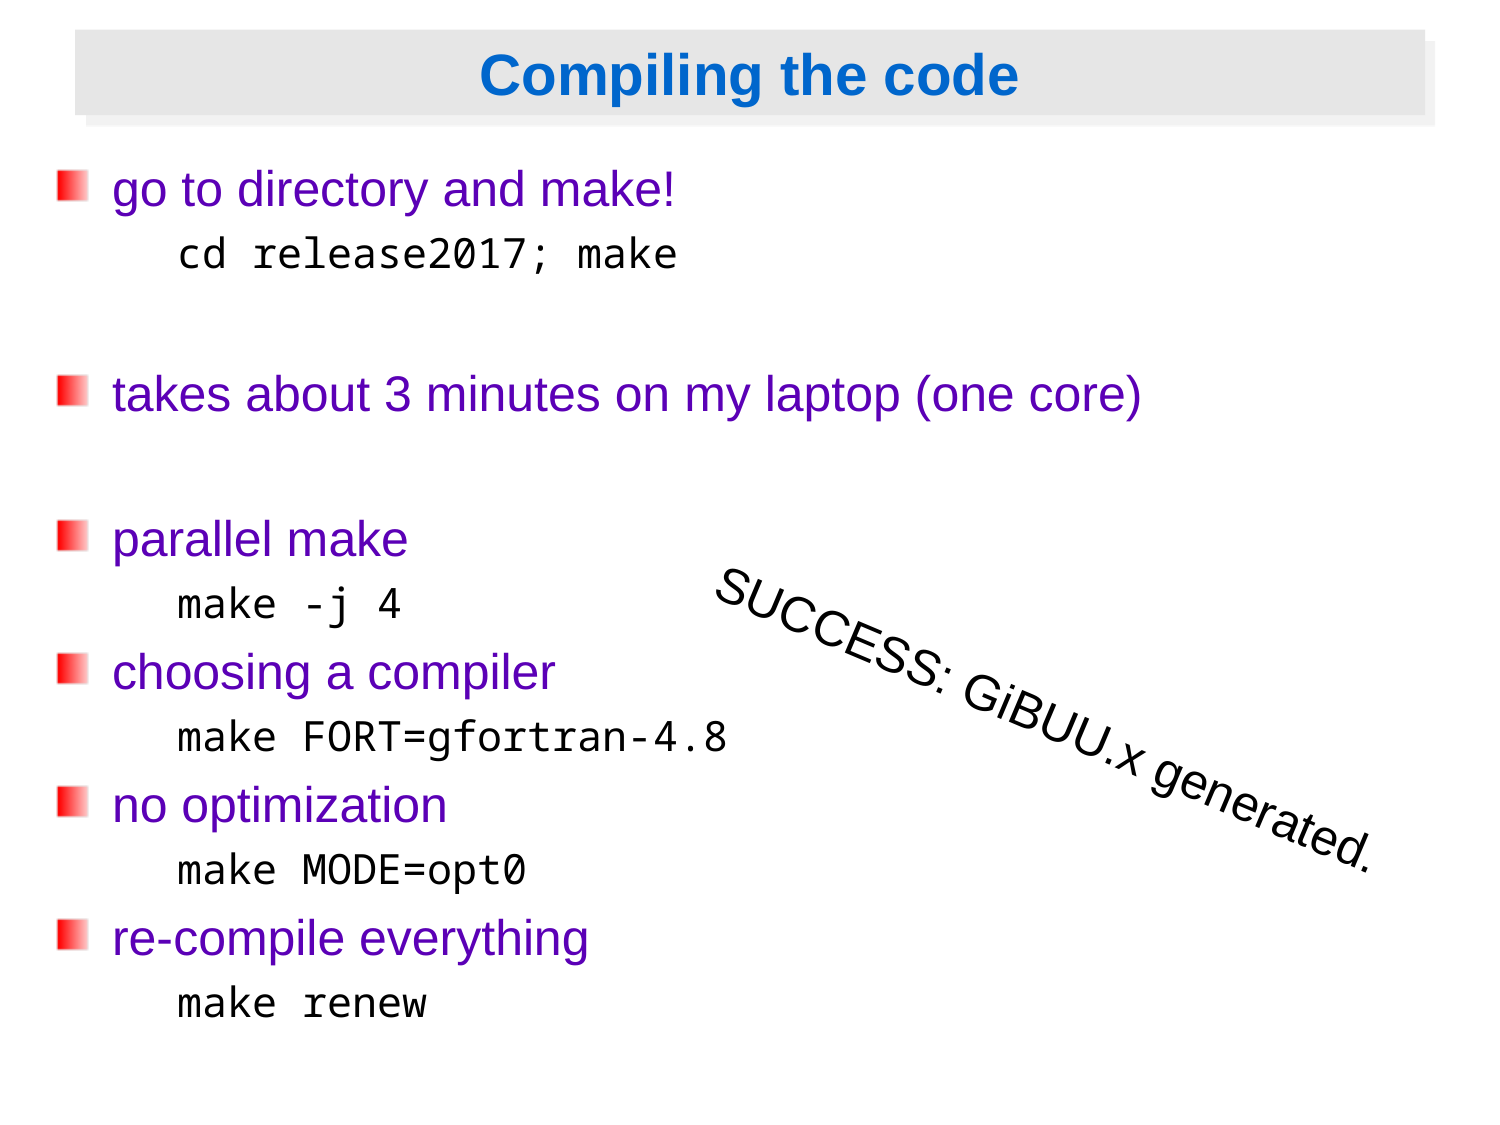

# Compiling the code
go to directory and make!
cd release2017; make
takes about 3 minutes on my laptop (one core)
parallel make
make -j 4
choosing a compiler
make FORT=gfortran-4.8
no optimization
make MODE=opt0
re-compile everything
make renew
SUCCESS: GiBUU.x generated.